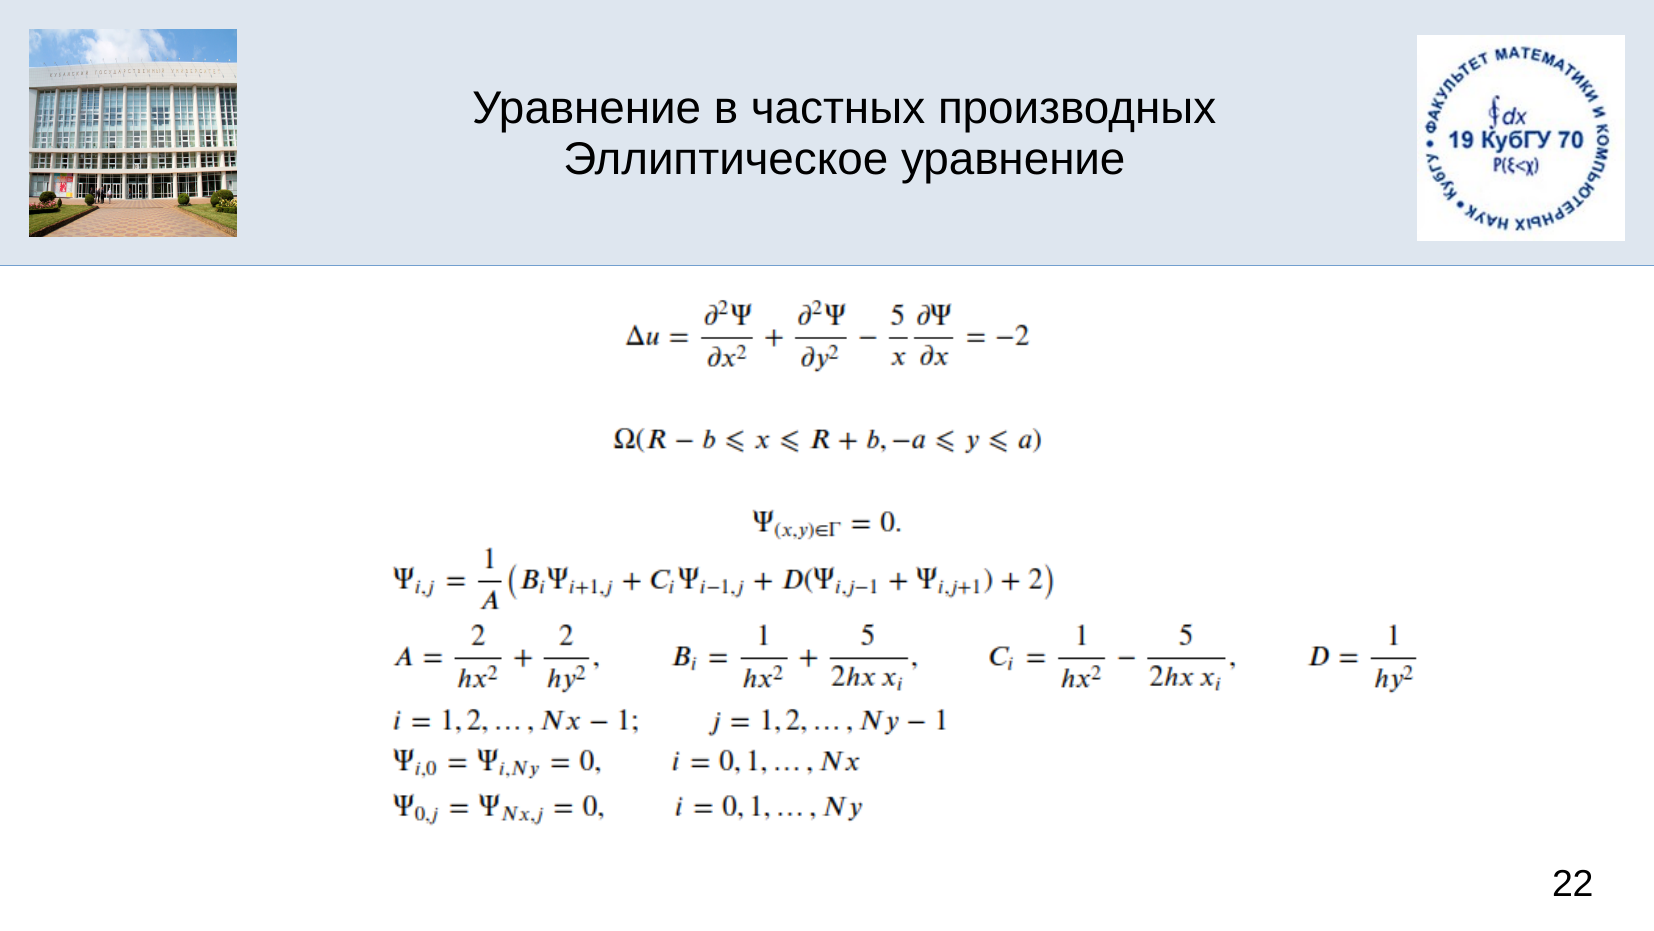

# Уравнение в частных производных Эллиптическое уравнение